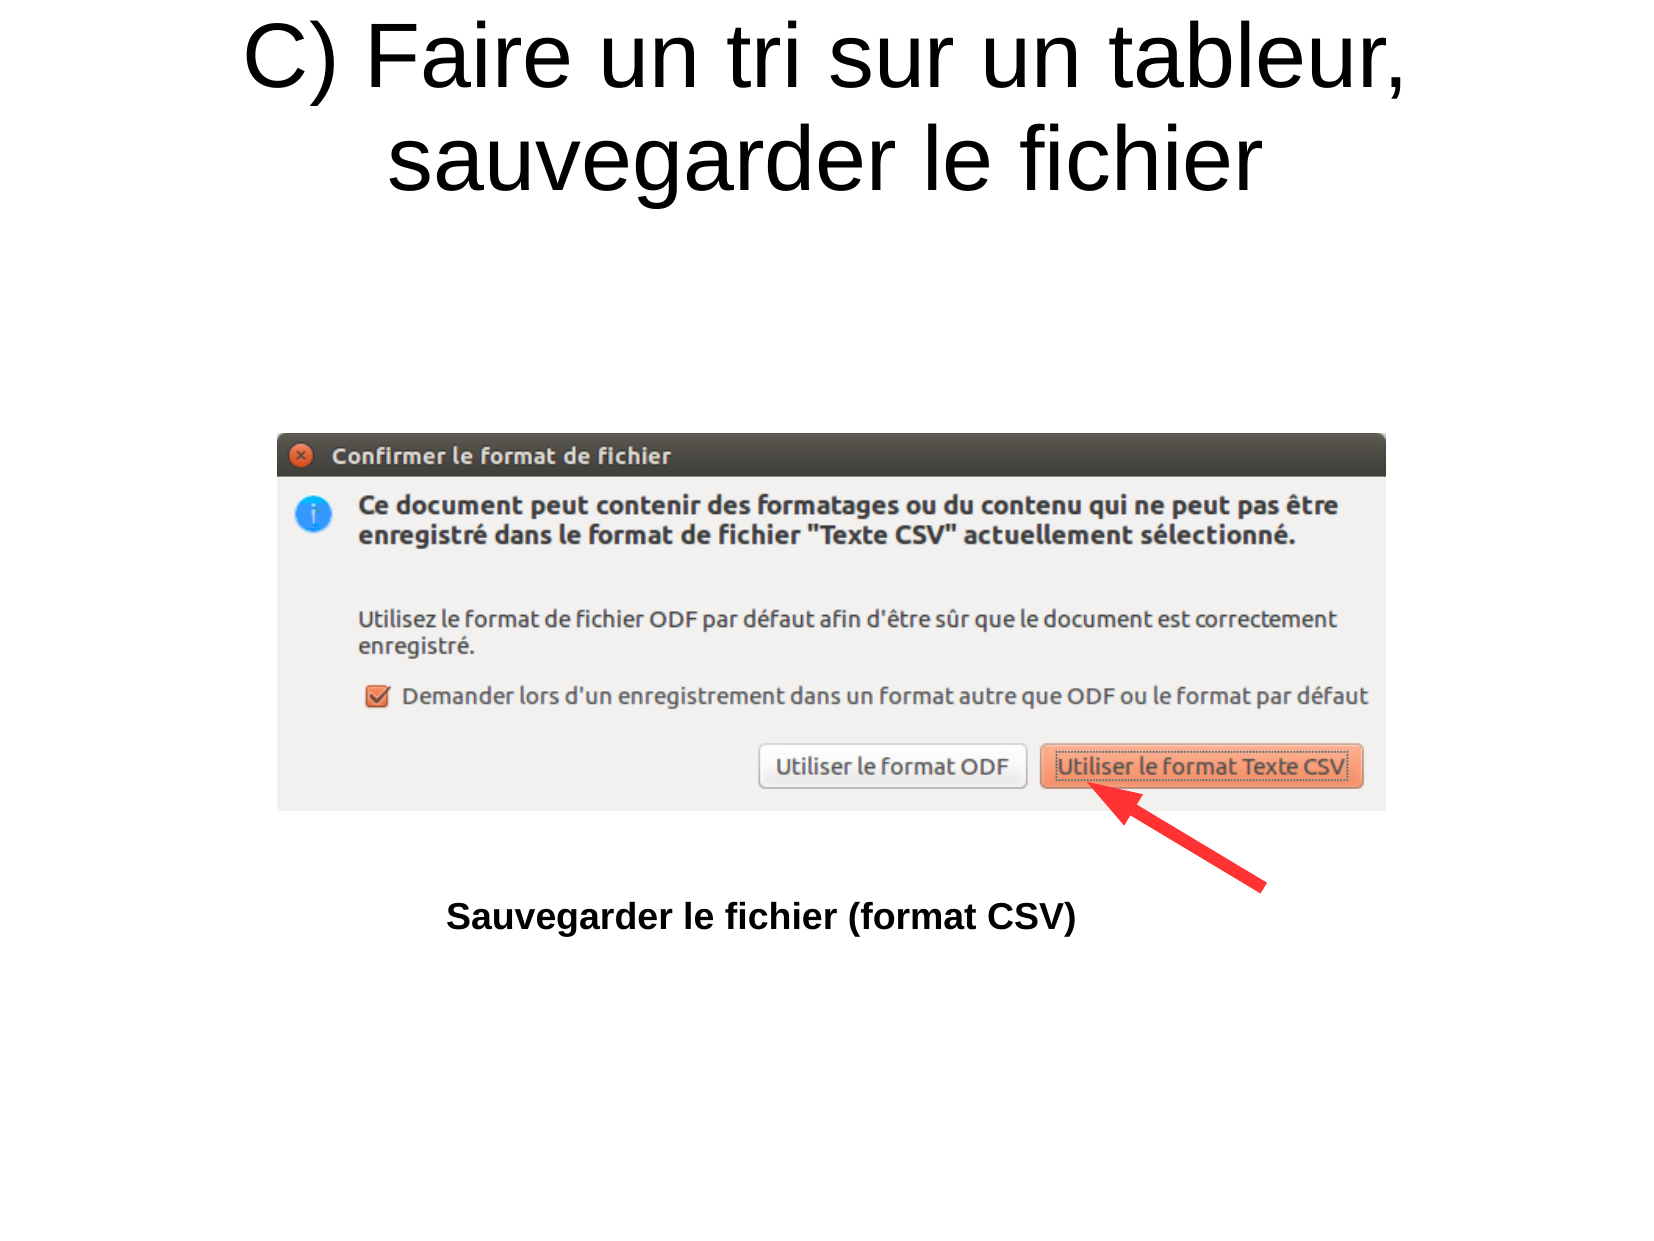

# C) Faire un tri sur un tableur, sauvegarder le fichier
Sauvegarder le fichier (format CSV)